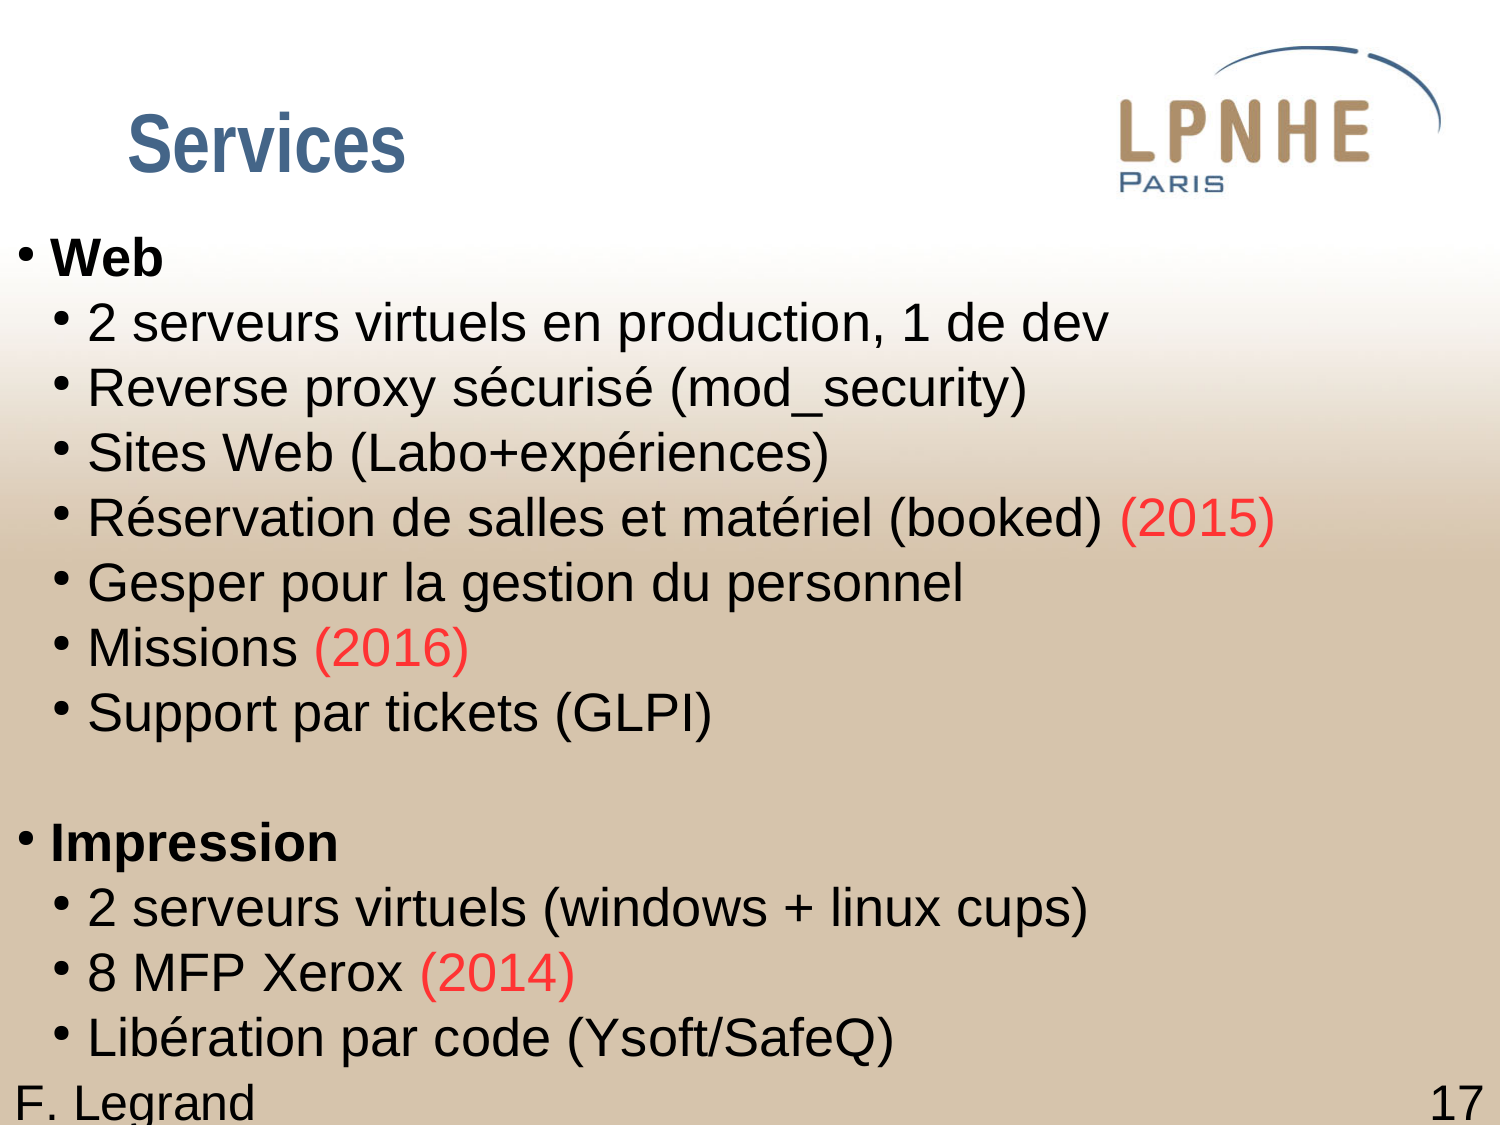

# Services
 Web
2 serveurs virtuels en production, 1 de dev
Reverse proxy sécurisé (mod_security)
Sites Web (Labo+expériences)
Réservation de salles et matériel (booked) (2015)
Gesper pour la gestion du personnel
Missions (2016)
Support par tickets (GLPI)
 Impression
2 serveurs virtuels (windows + linux cups)
8 MFP Xerox (2014)
Libération par code (Ysoft/SafeQ)
17